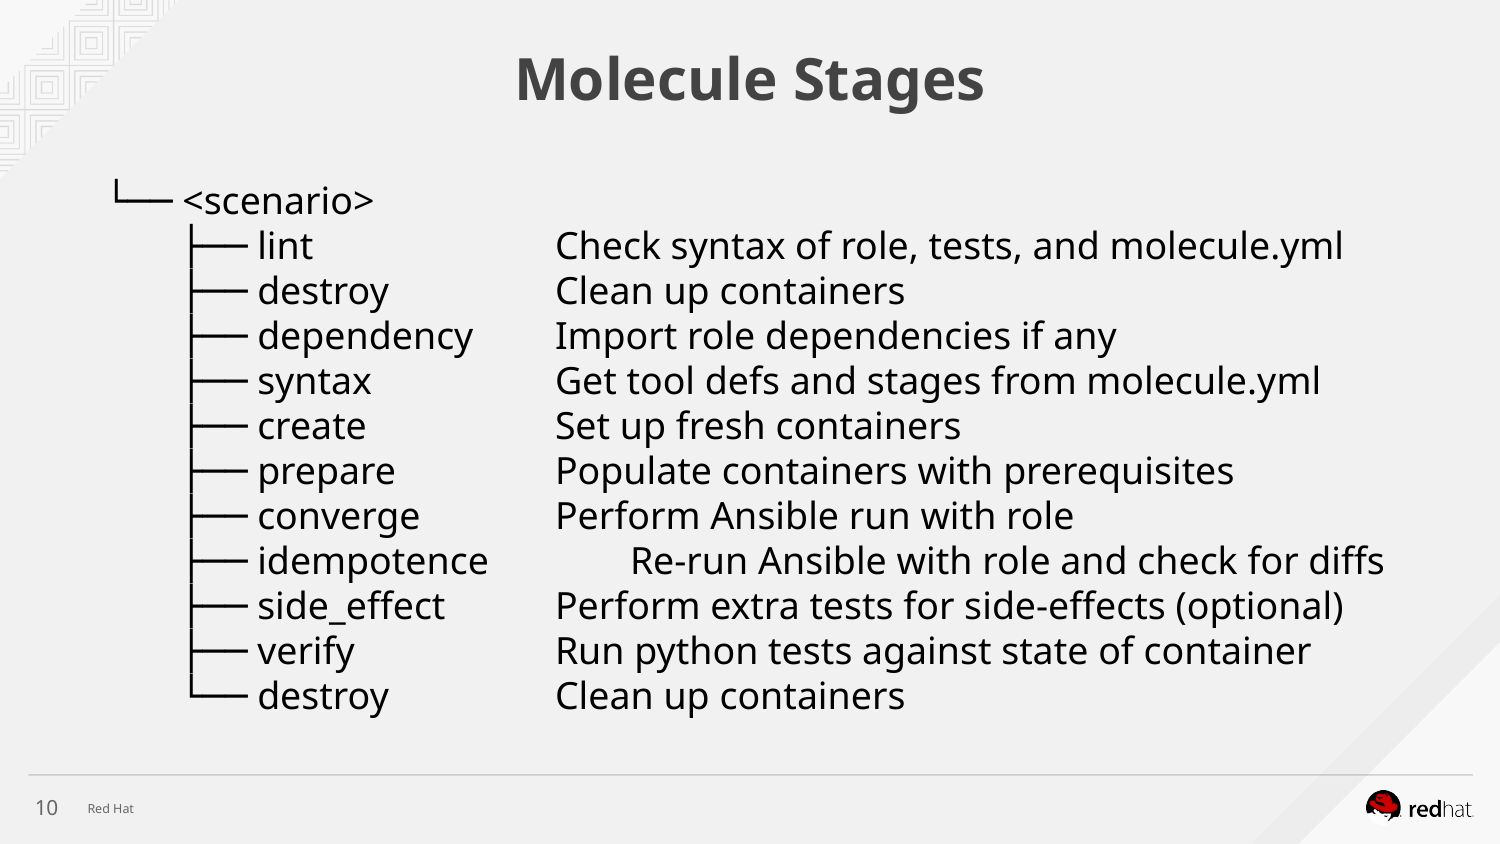

Molecule Stages
# └── <scenario>
	├── lint				Check syntax of role, tests, and molecule.yml
	├── destroy			Clean up containers
	├── dependency		Import role dependencies if any
	├── syntax			Get tool defs and stages from molecule.yml
	├── create			Set up fresh containers
	├── prepare			Populate containers with prerequisites
	├── converge		Perform Ansible run with role
	├── idempotence		Re-run Ansible with role and check for diffs
	├── side_effect		Perform extra tests for side-effects (optional)
	├── verify			Run python tests against state of container
	└── destroy			Clean up containers